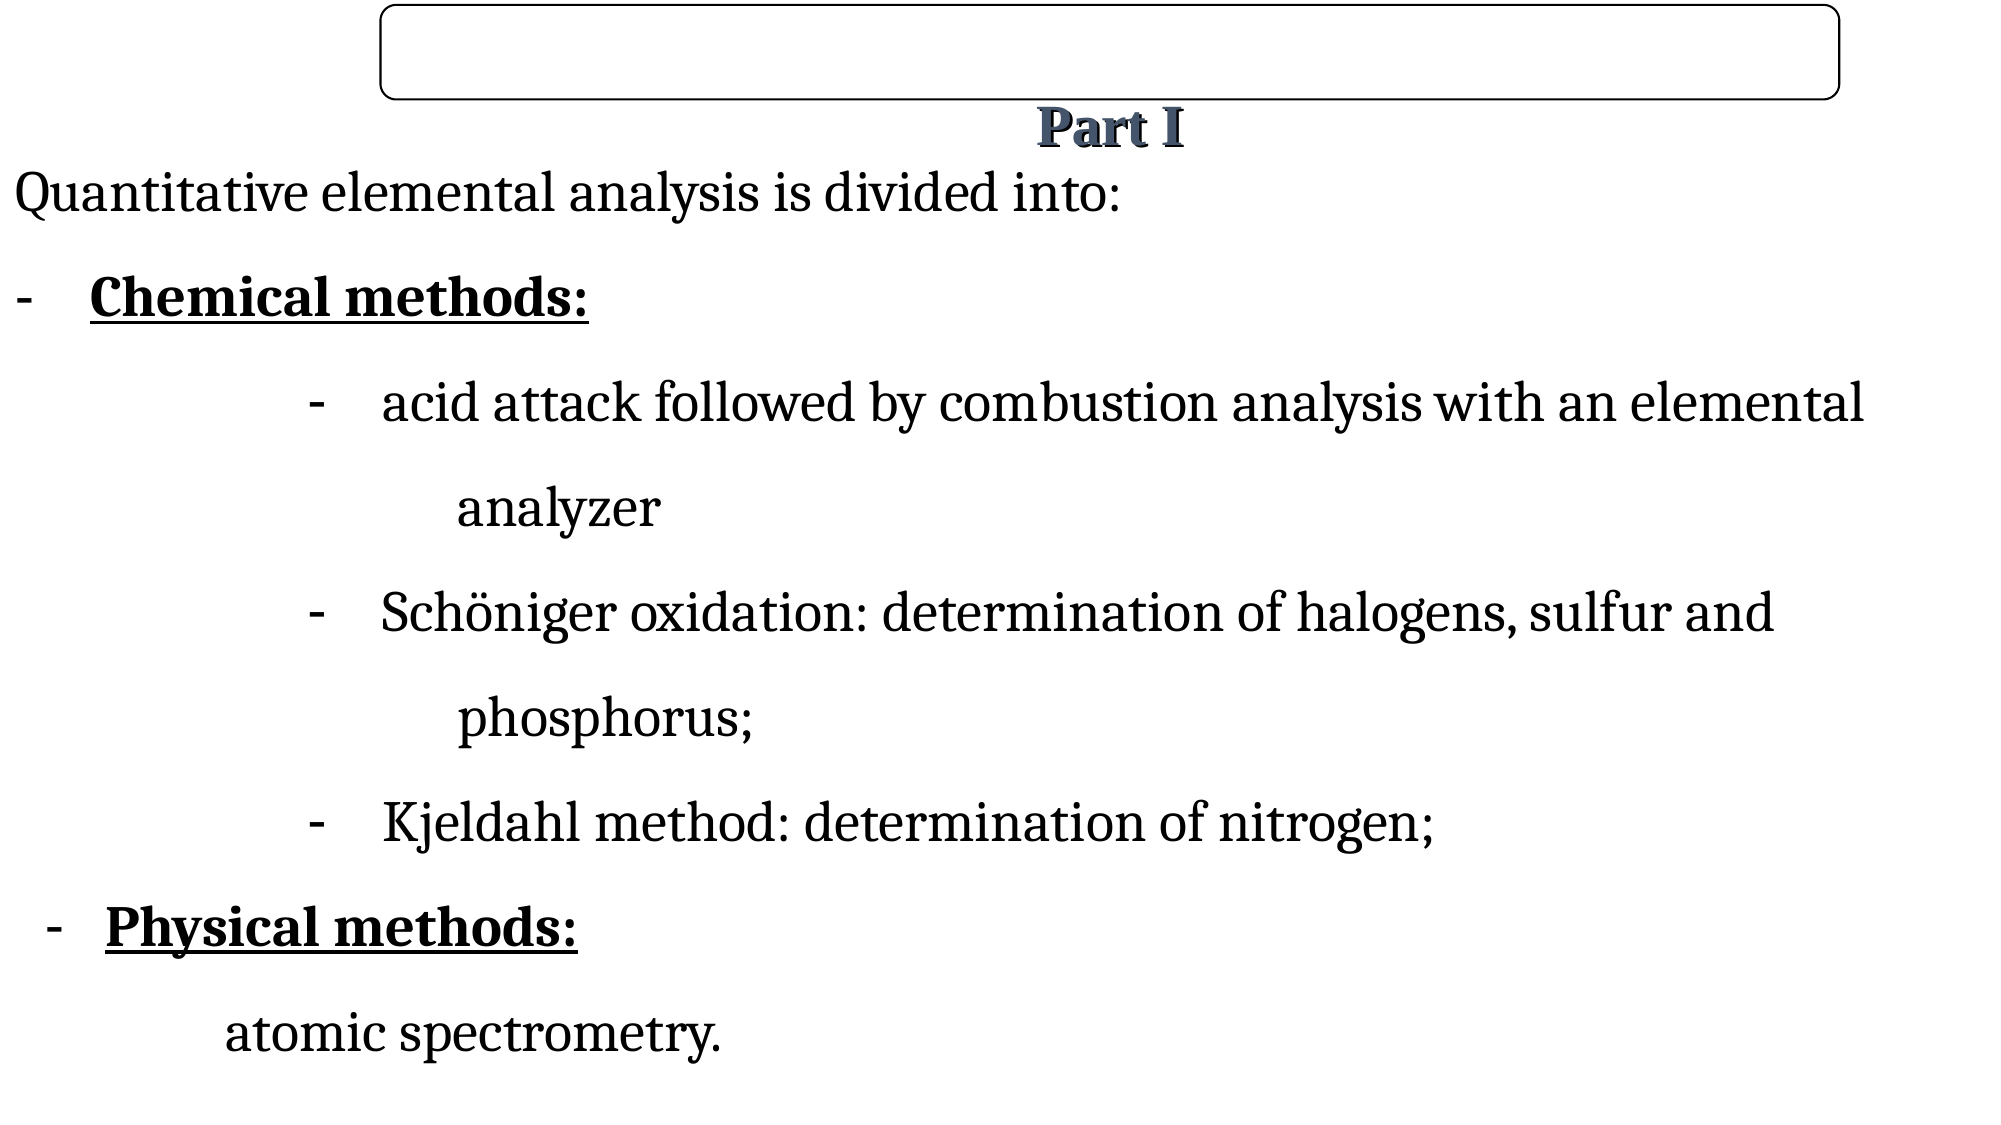

Part I
Quantitative elemental analysis is divided into:
Chemical methods:
acid attack followed by combustion analysis with an elemental analyzer
Schöniger oxidation: determination of halogens, sulfur and phosphorus;
Kjeldahl method: determination of nitrogen;
Physical methods:
 atomic spectrometry.